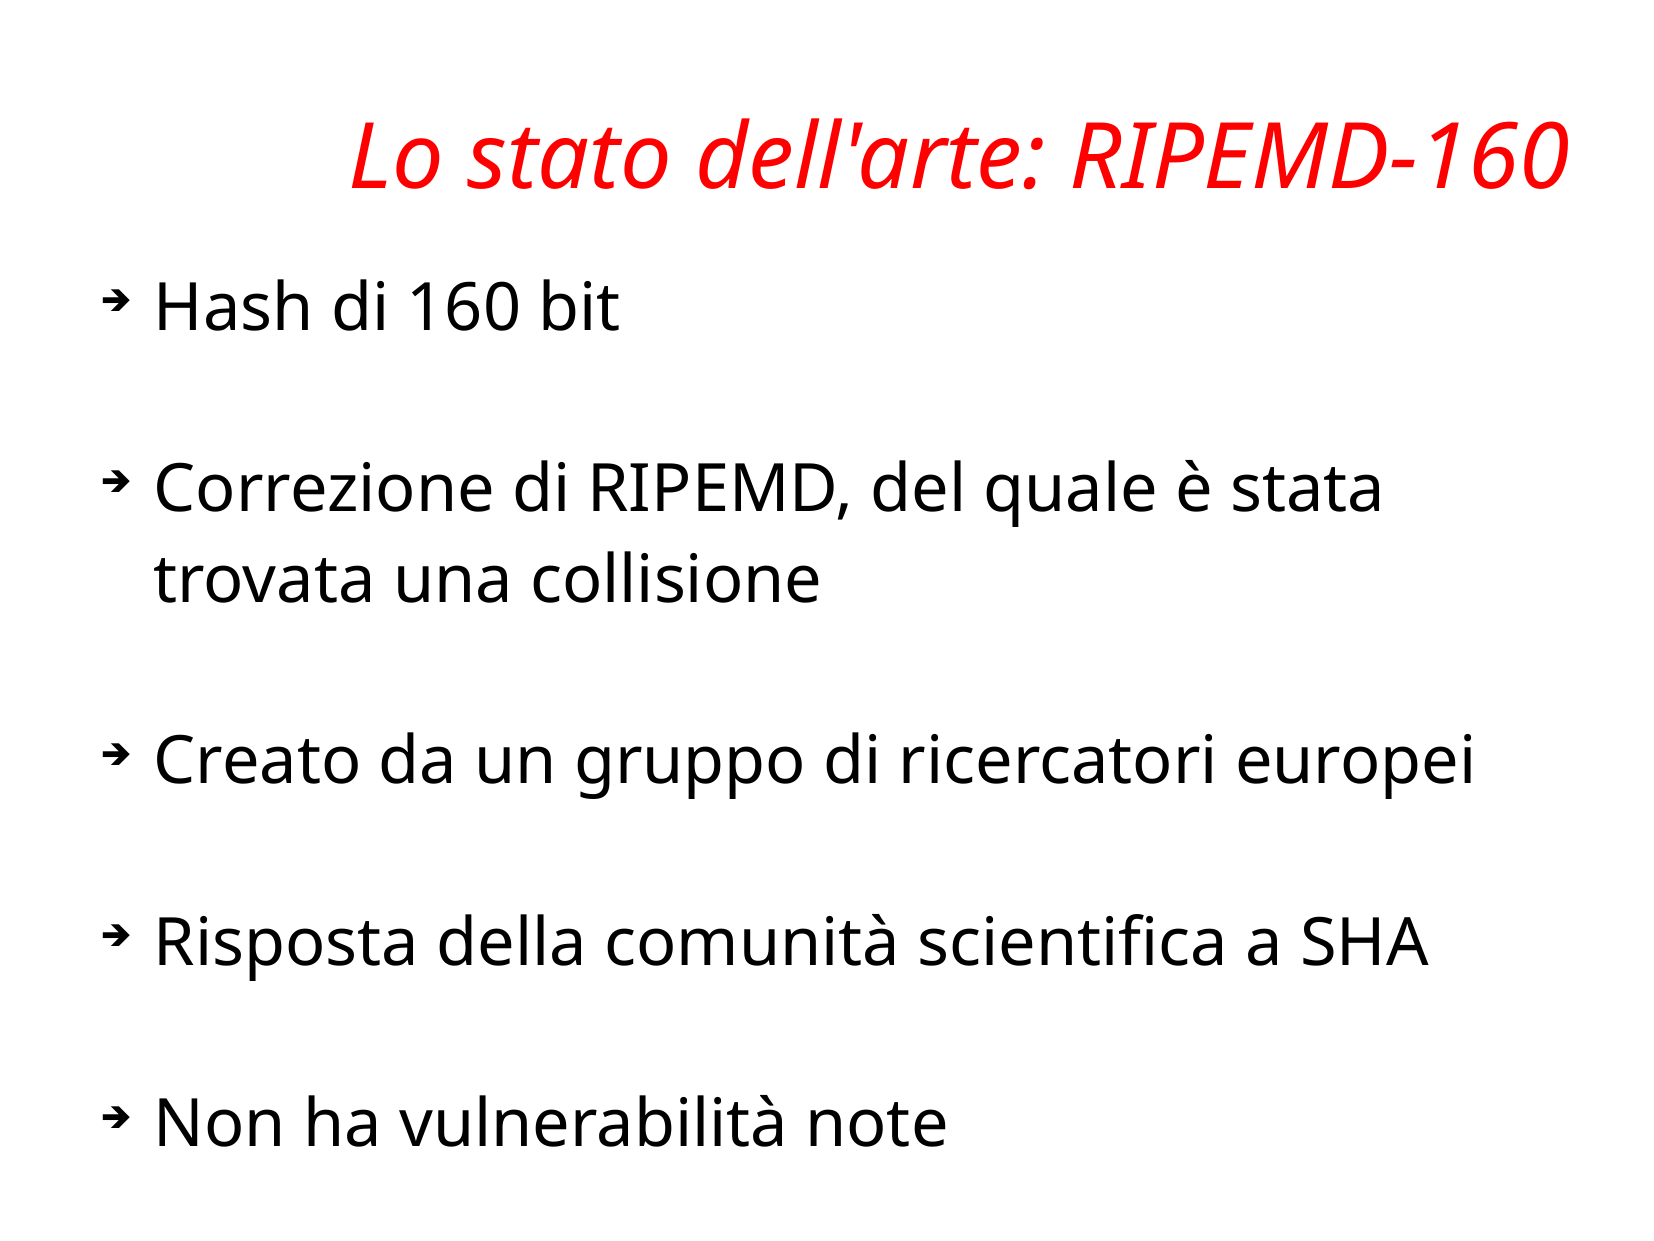

# Lo stato dell'arte: RIPEMD-160
Hash di 160 bit
Correzione di RIPEMD, del quale è stata trovata una collisione
Creato da un gruppo di ricercatori europei
Risposta della comunità scientifica a SHA
Non ha vulnerabilità note